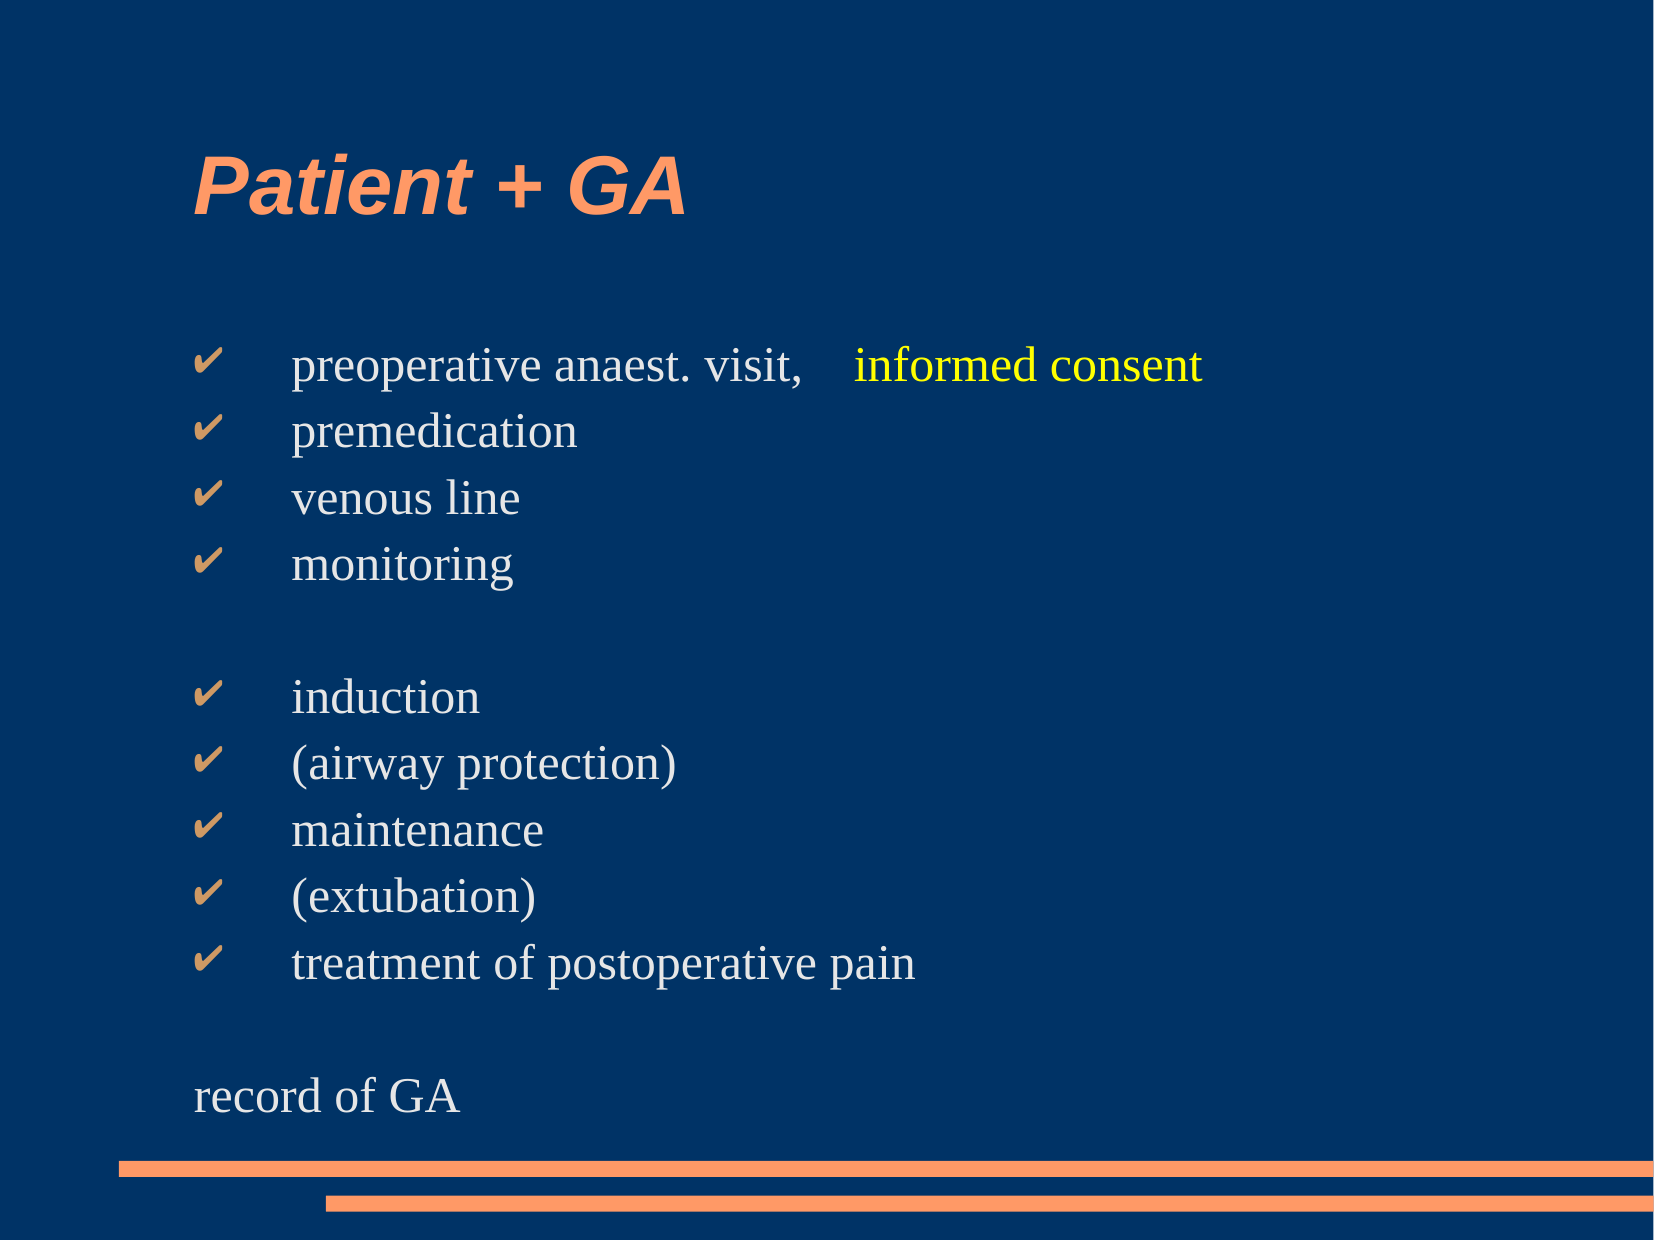

# Patient + GA
preoperative anaest. visit, informed consent
premedication
venous line
monitoring
induction
(airway protection)
maintenance
(extubation)
treatment of postoperative pain
record of GA